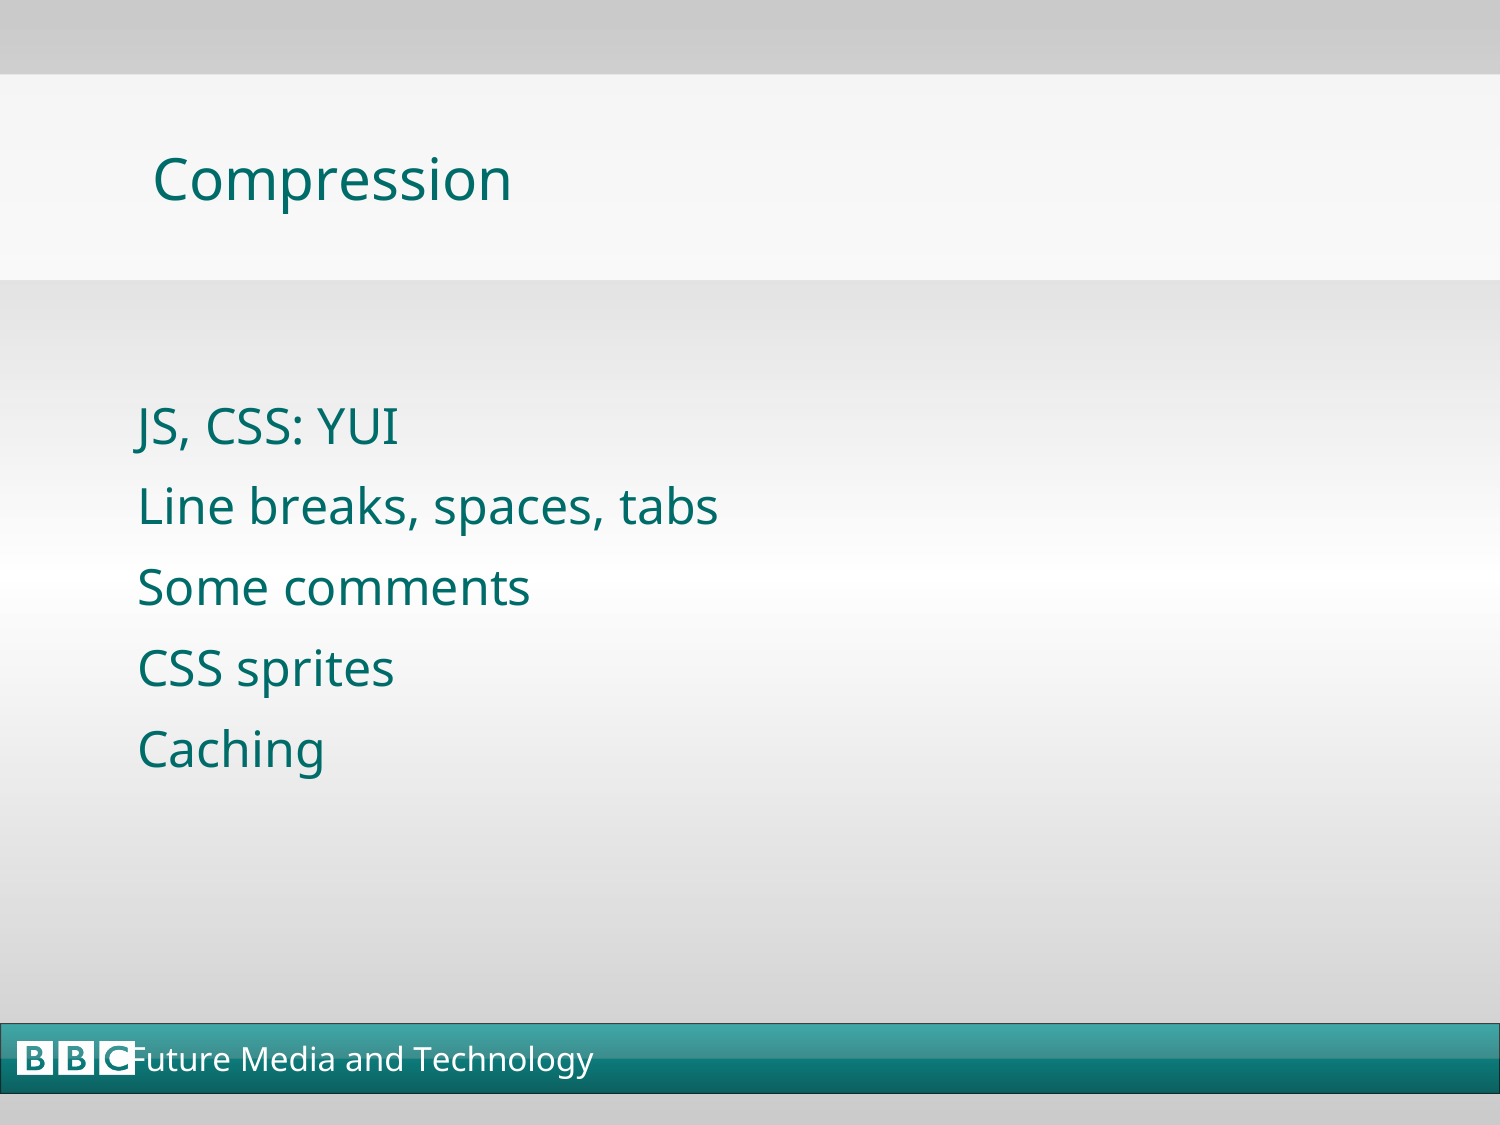

# Compression
JS, CSS: YUI
Line breaks, spaces, tabs
Some comments
CSS sprites
Caching